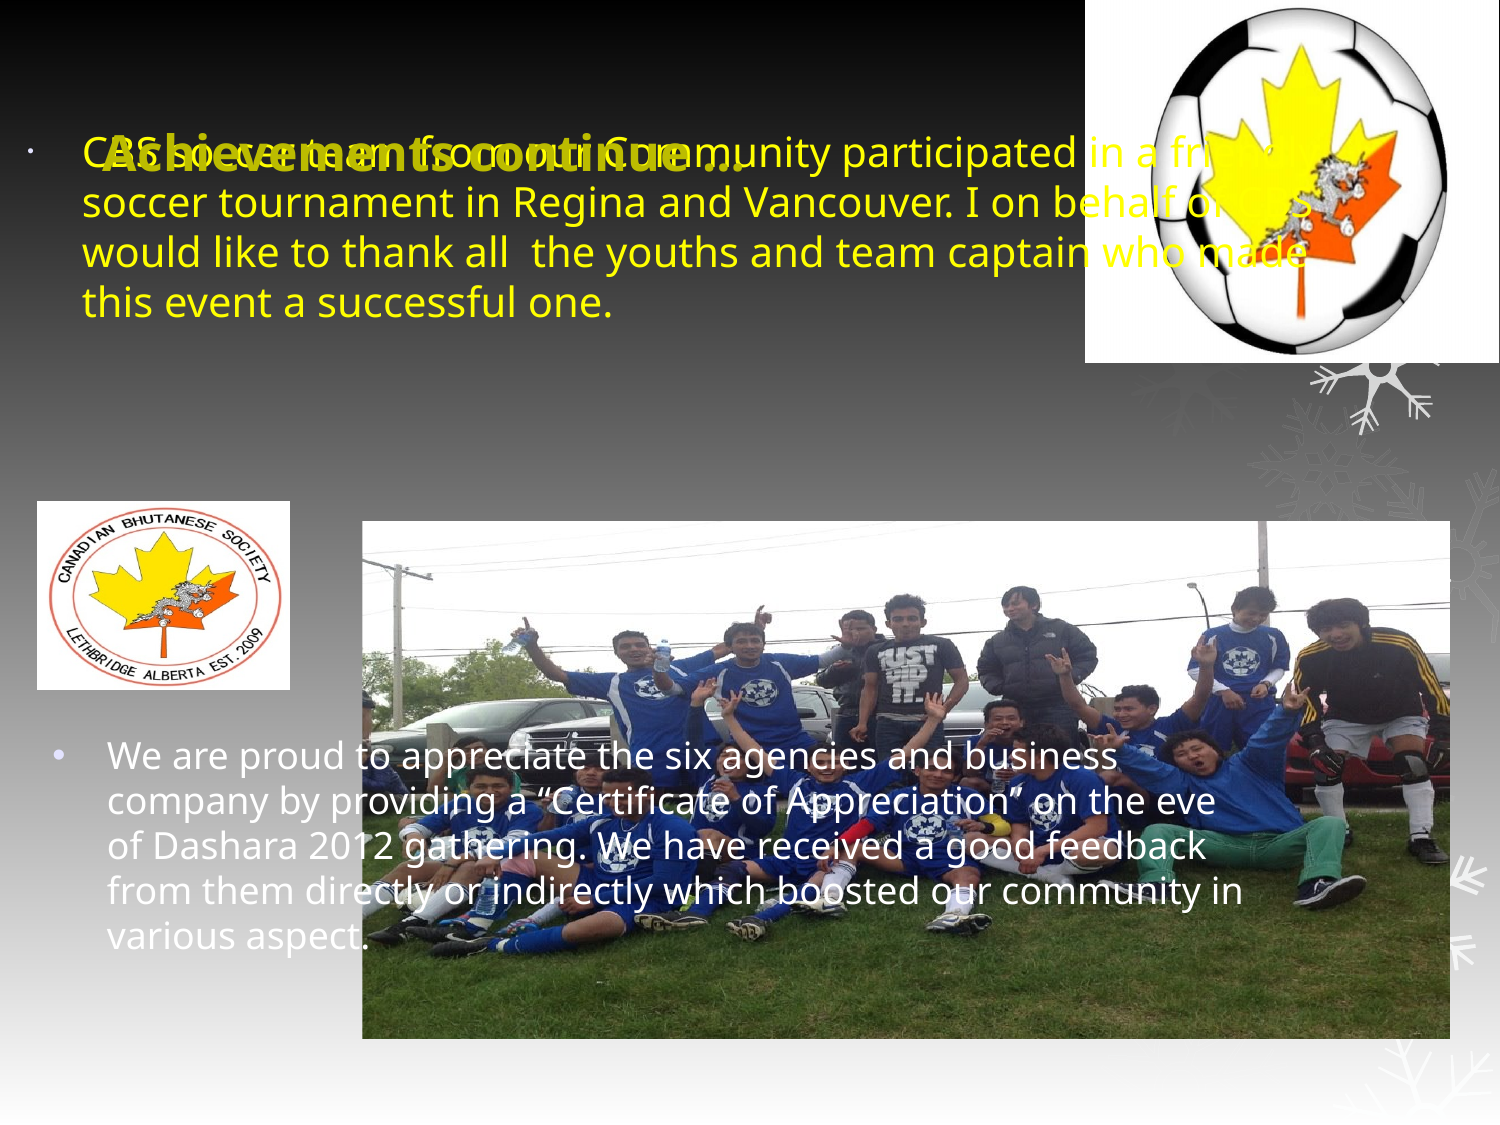

Achievements continue …
# CBS soccer team from our Community participated in a friendly soccer tournament in Regina and Vancouver. I on behalf of CBS would like to thank all the youths and team captain who made this event a successful one.
We are proud to appreciate the six agencies and business company by providing a “Certificate of Appreciation” on the eve of Dashara 2012 gathering. We have received a good feedback from them directly or indirectly which boosted our community in various aspect.